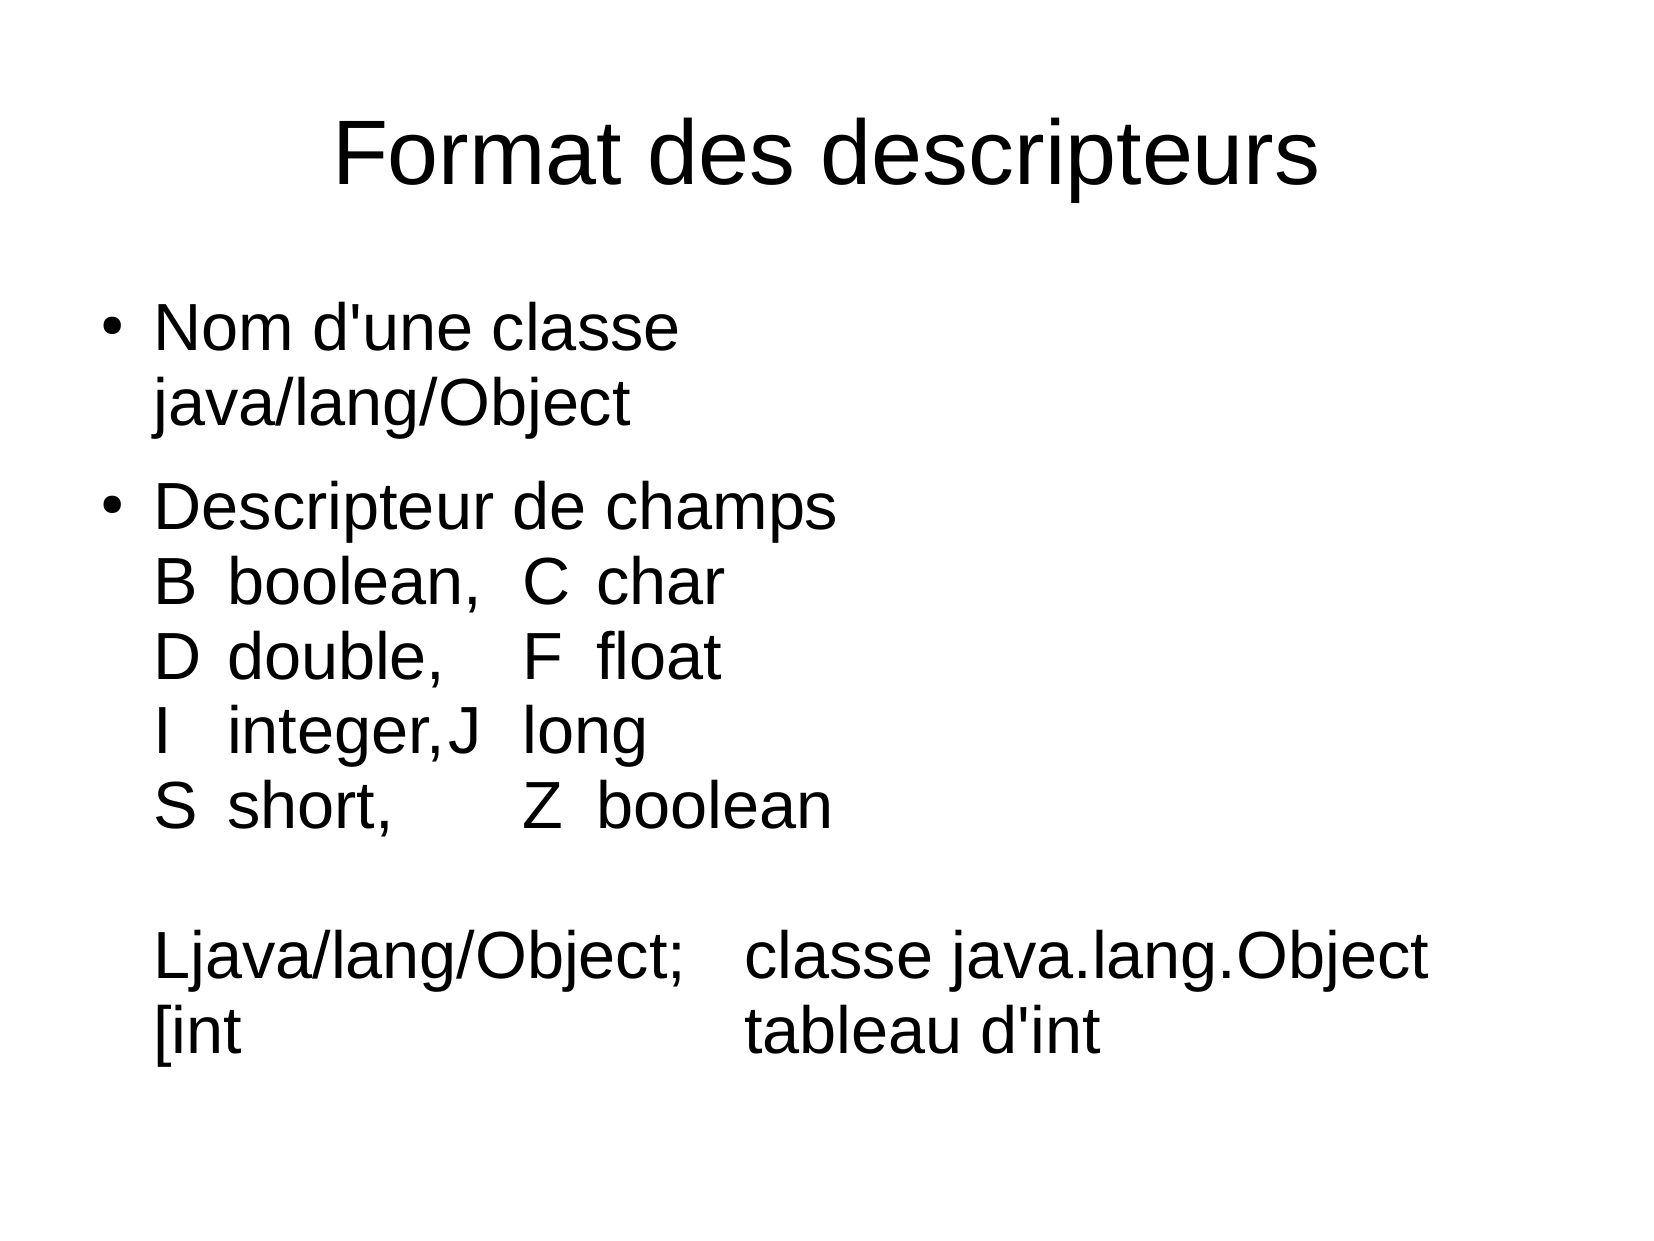

# Format des descripteurs
Nom d'une classe
java/lang/Object
Descripteur de champs
B	boolean,	C	char
D	double,		F	float
I	integer,	J	long
S	short,		Z	boolean
Ljava/lang/Object;	classe java.lang.Object
[int							tableau d'int